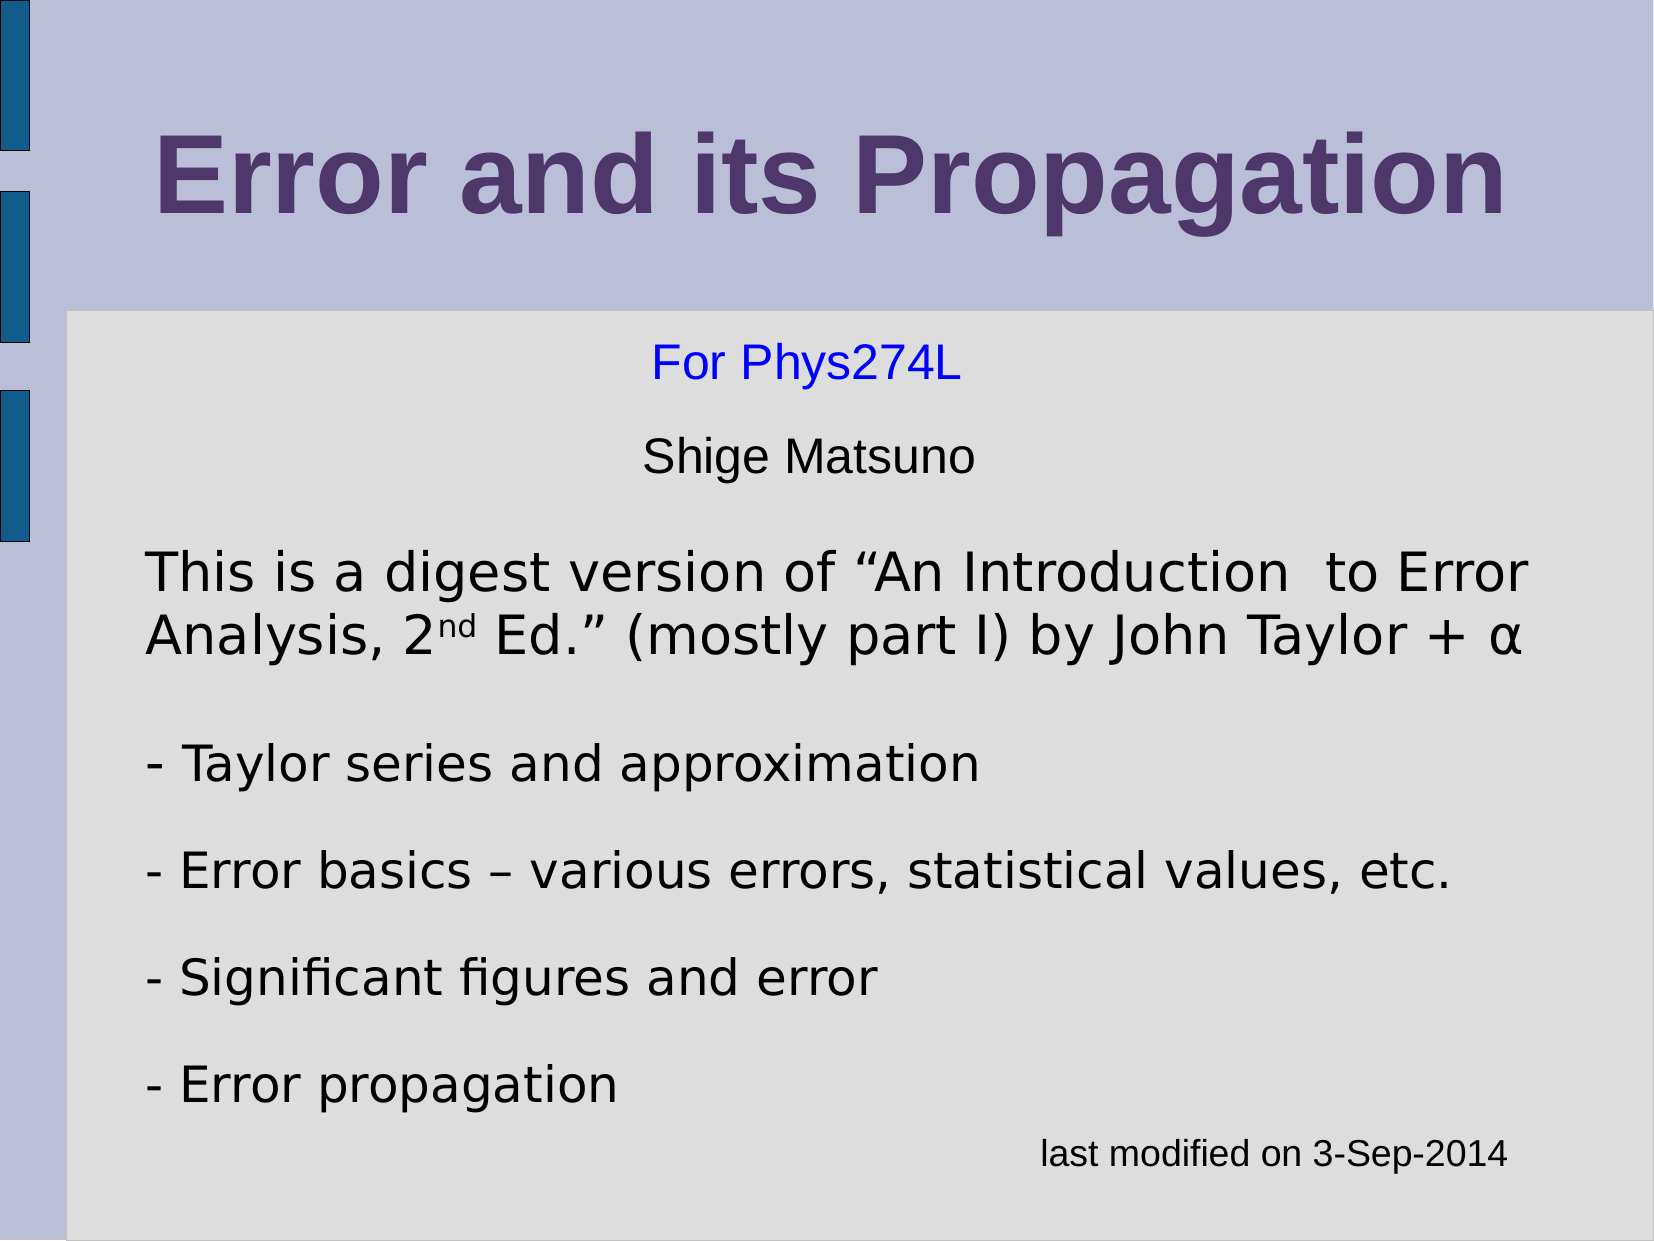

# Error and its Propagation
For Phys274L
Shige Matsuno
This is a digest version of “An Introduction to Error
Analysis, 2nd Ed.” (mostly part I) by John Taylor + α
- Taylor series and approximation
- Error basics – various errors, statistical values, etc.
- Significant figures and error
- Error propagation
last modified on 3-Sep-2014